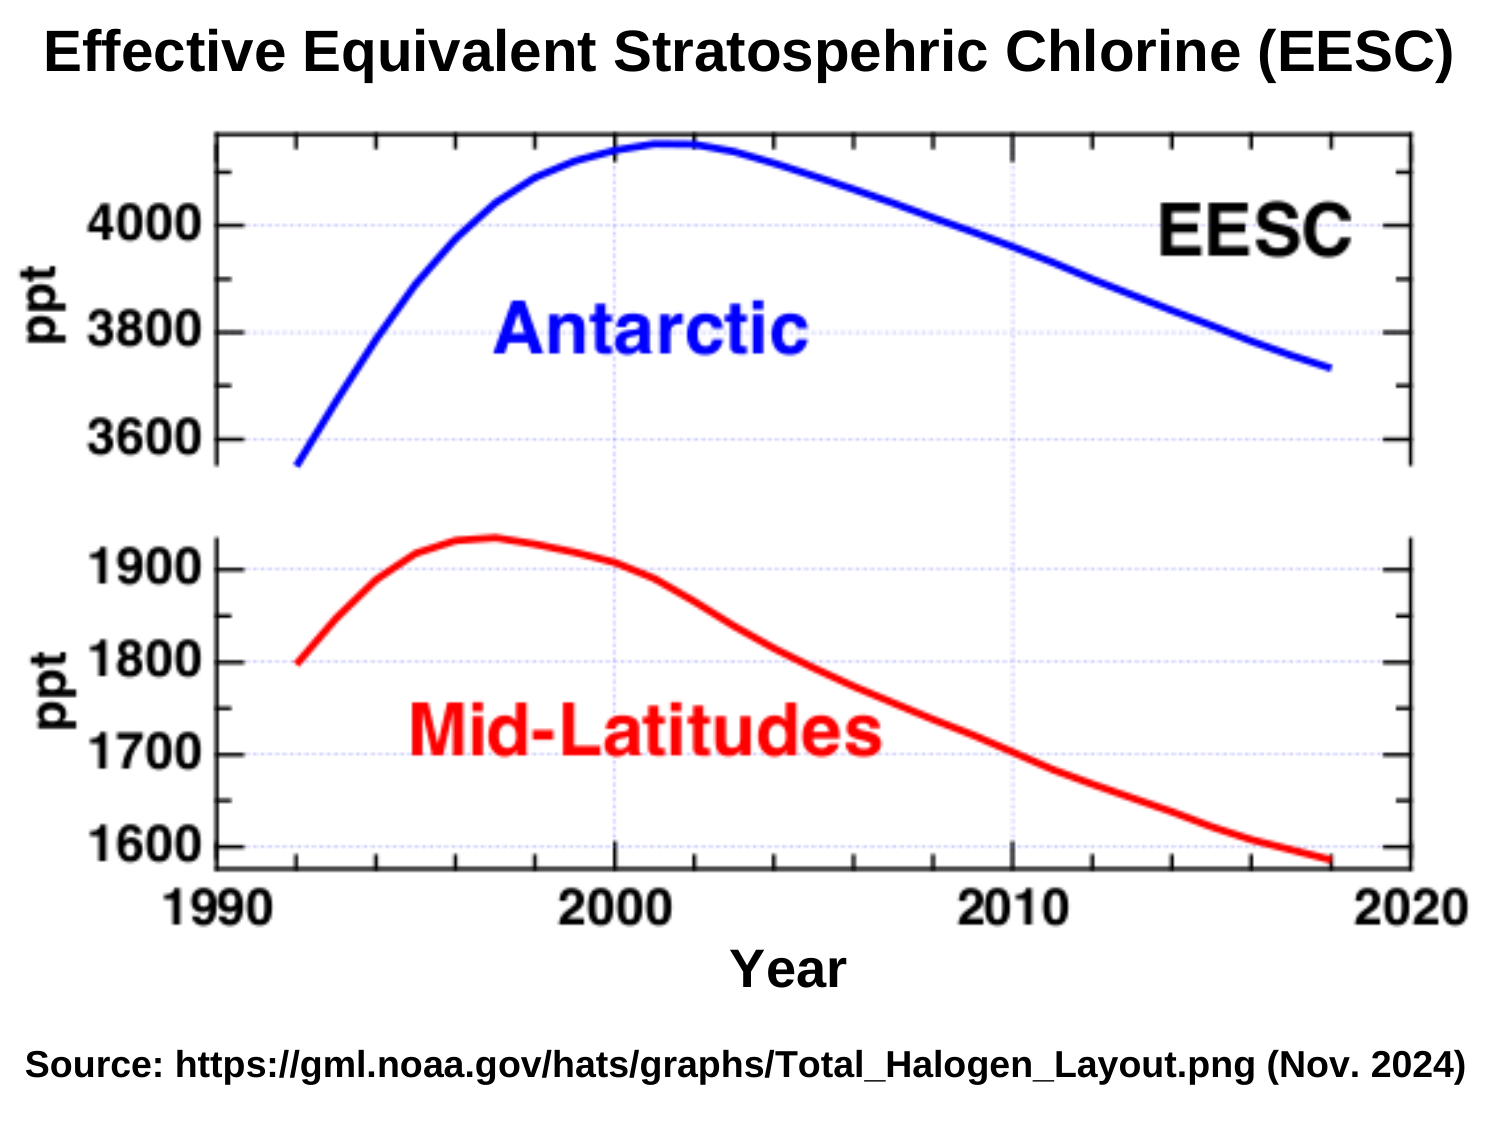

Effective Equivalent Stratospehric Chlorine (EESC)
Year
Source: https://gml.noaa.gov/hats/graphs/Total_Halogen_Layout.png (Nov. 2024)